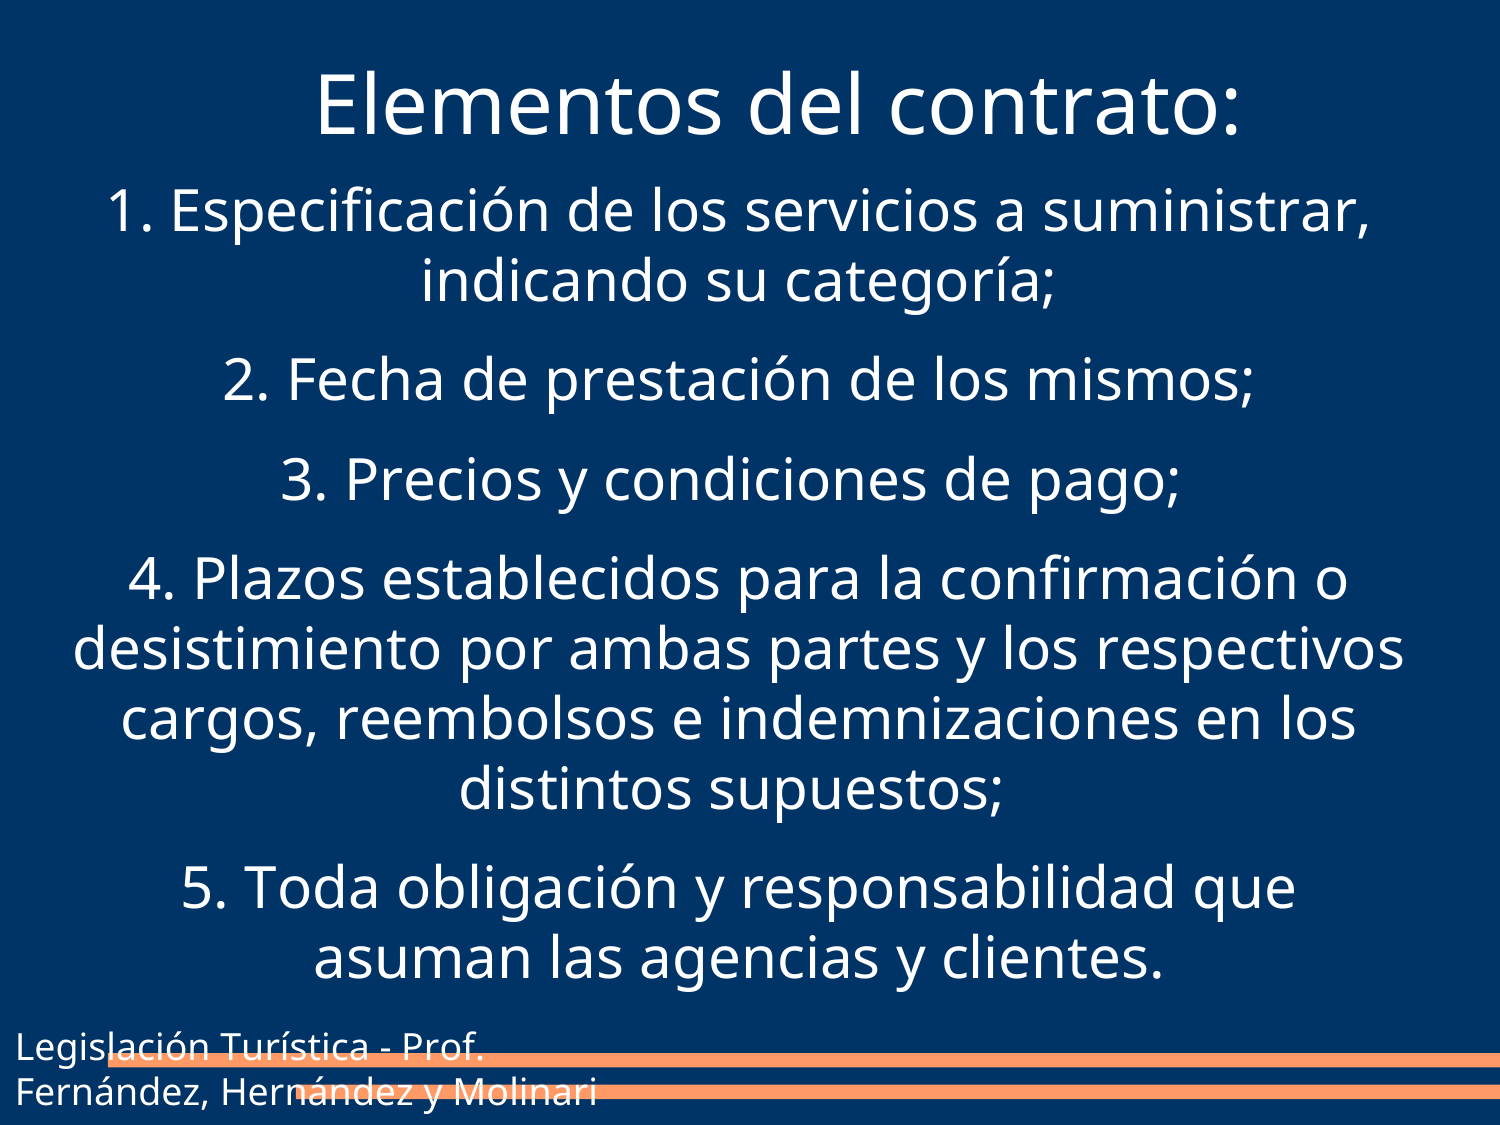

# Elementos del contrato:
1. Especificación de los servicios a suministrar, indicando su categoría;
2. Fecha de prestación de los mismos;
3. Precios y condiciones de pago;
4. Plazos establecidos para la confirmación o desistimiento por ambas partes y los respectivos cargos, reembolsos e indemnizaciones en los distintos supuestos;
5. Toda obligación y responsabilidad que asuman las agencias y clientes.
Legislación Turística - Prof. Fernández, Hernández y Molinari